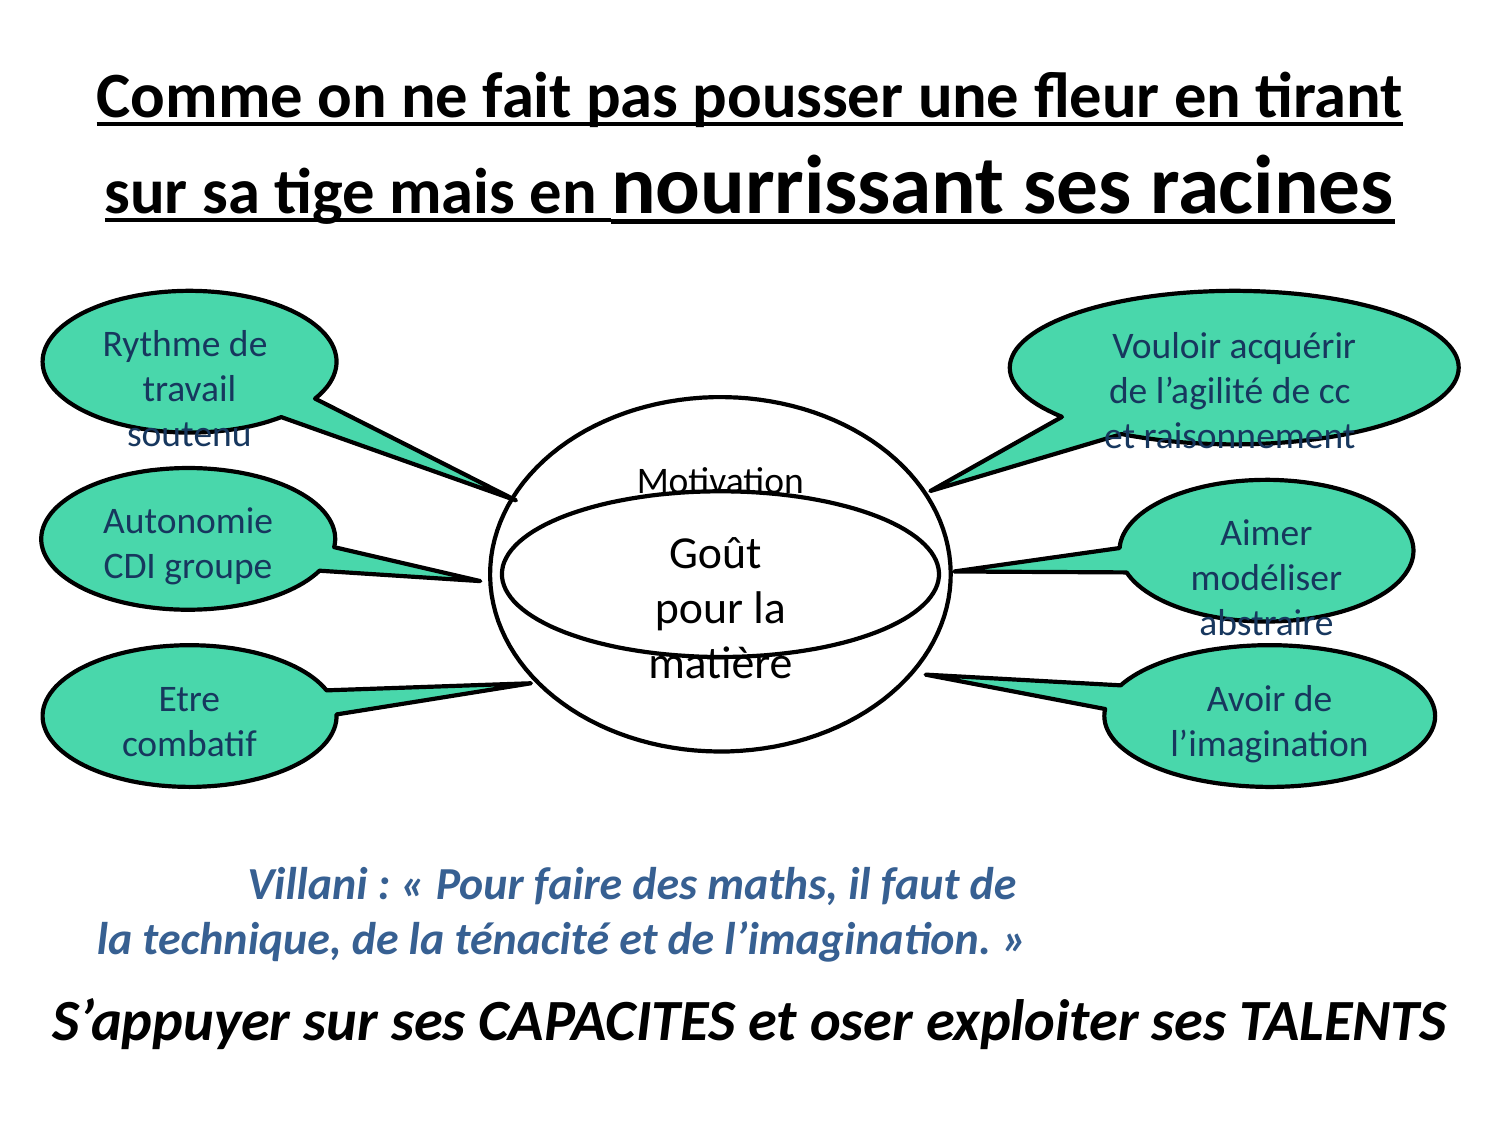

# Comme on ne fait pas pousser une fleur en tirant sur sa tige mais en nourrissant ses racines
Rythme de
travail soutenu
Vouloir acquérir
de l’agilité de cc et raisonnement
Motivation
Autonomie
CDI groupe
Aimer modéliser abstraire
Goût
pour la matière
Etre
combatif
Avoir de l’imagination
Villani : « Pour faire des maths, il faut de
la technique, de la ténacité et de l’imagination. »
S’appuyer sur ses CAPACITES et oser exploiter ses TALENTS